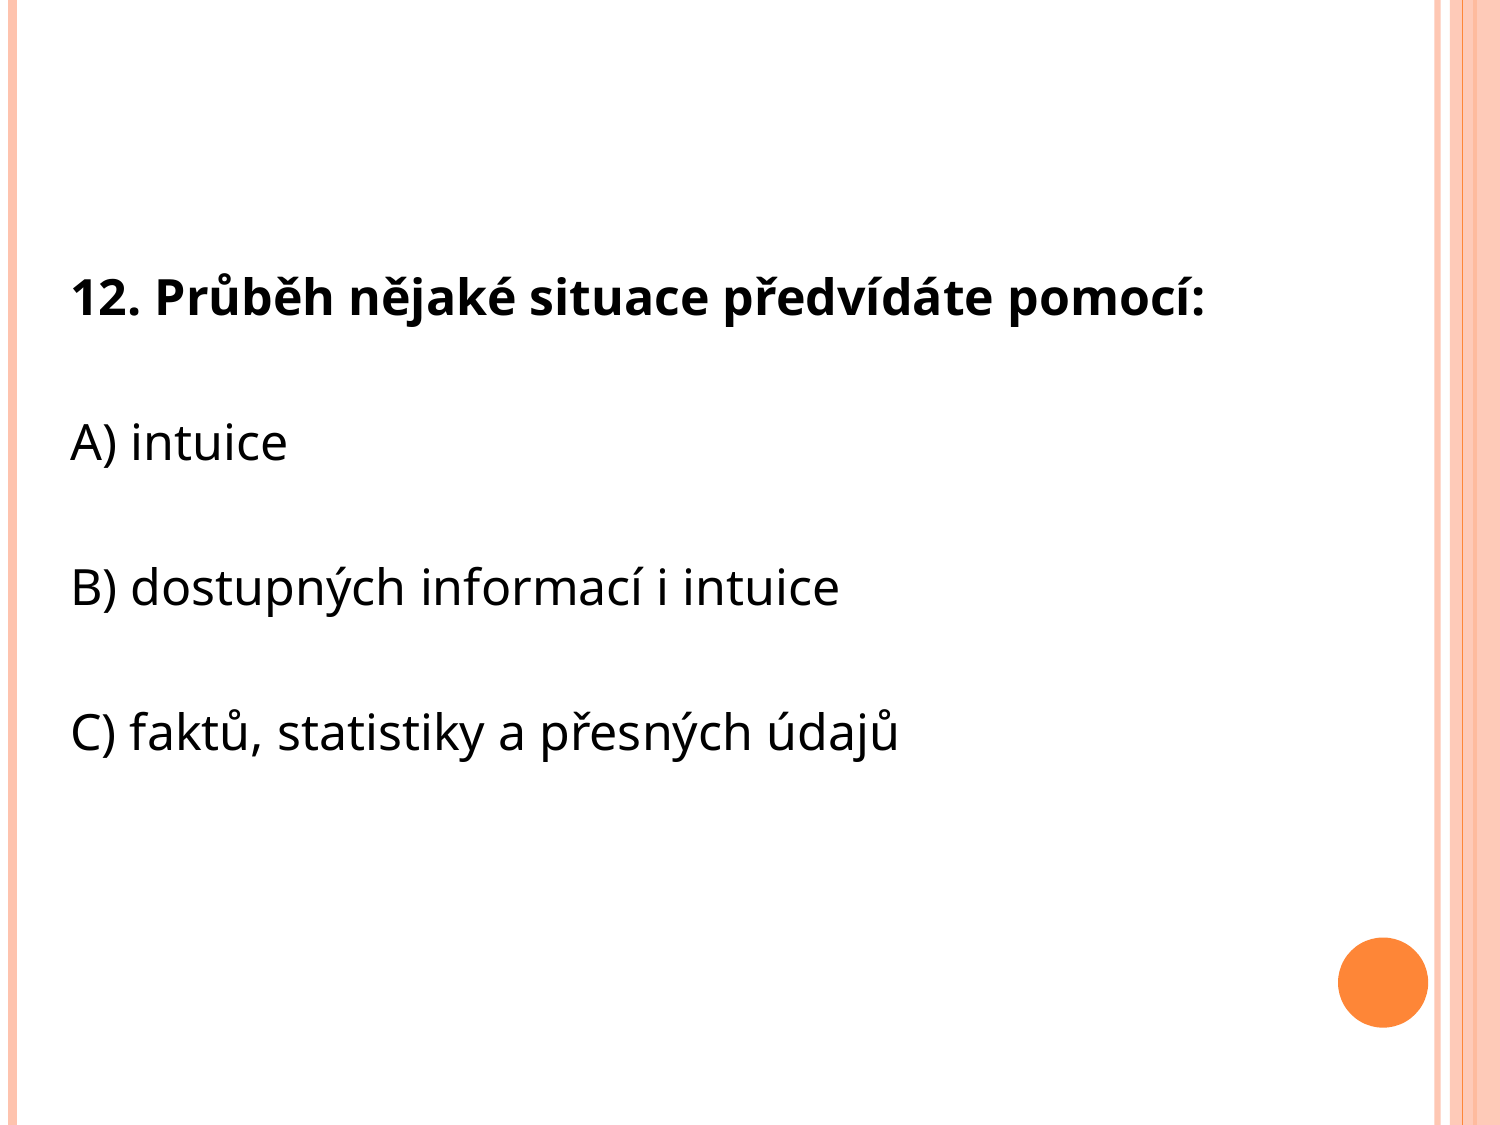

#
12. Průběh nějaké situace předvídáte pomocí:
A) intuice
B) dostupných informací i intuice
C) faktů, statistiky a přesných údajů